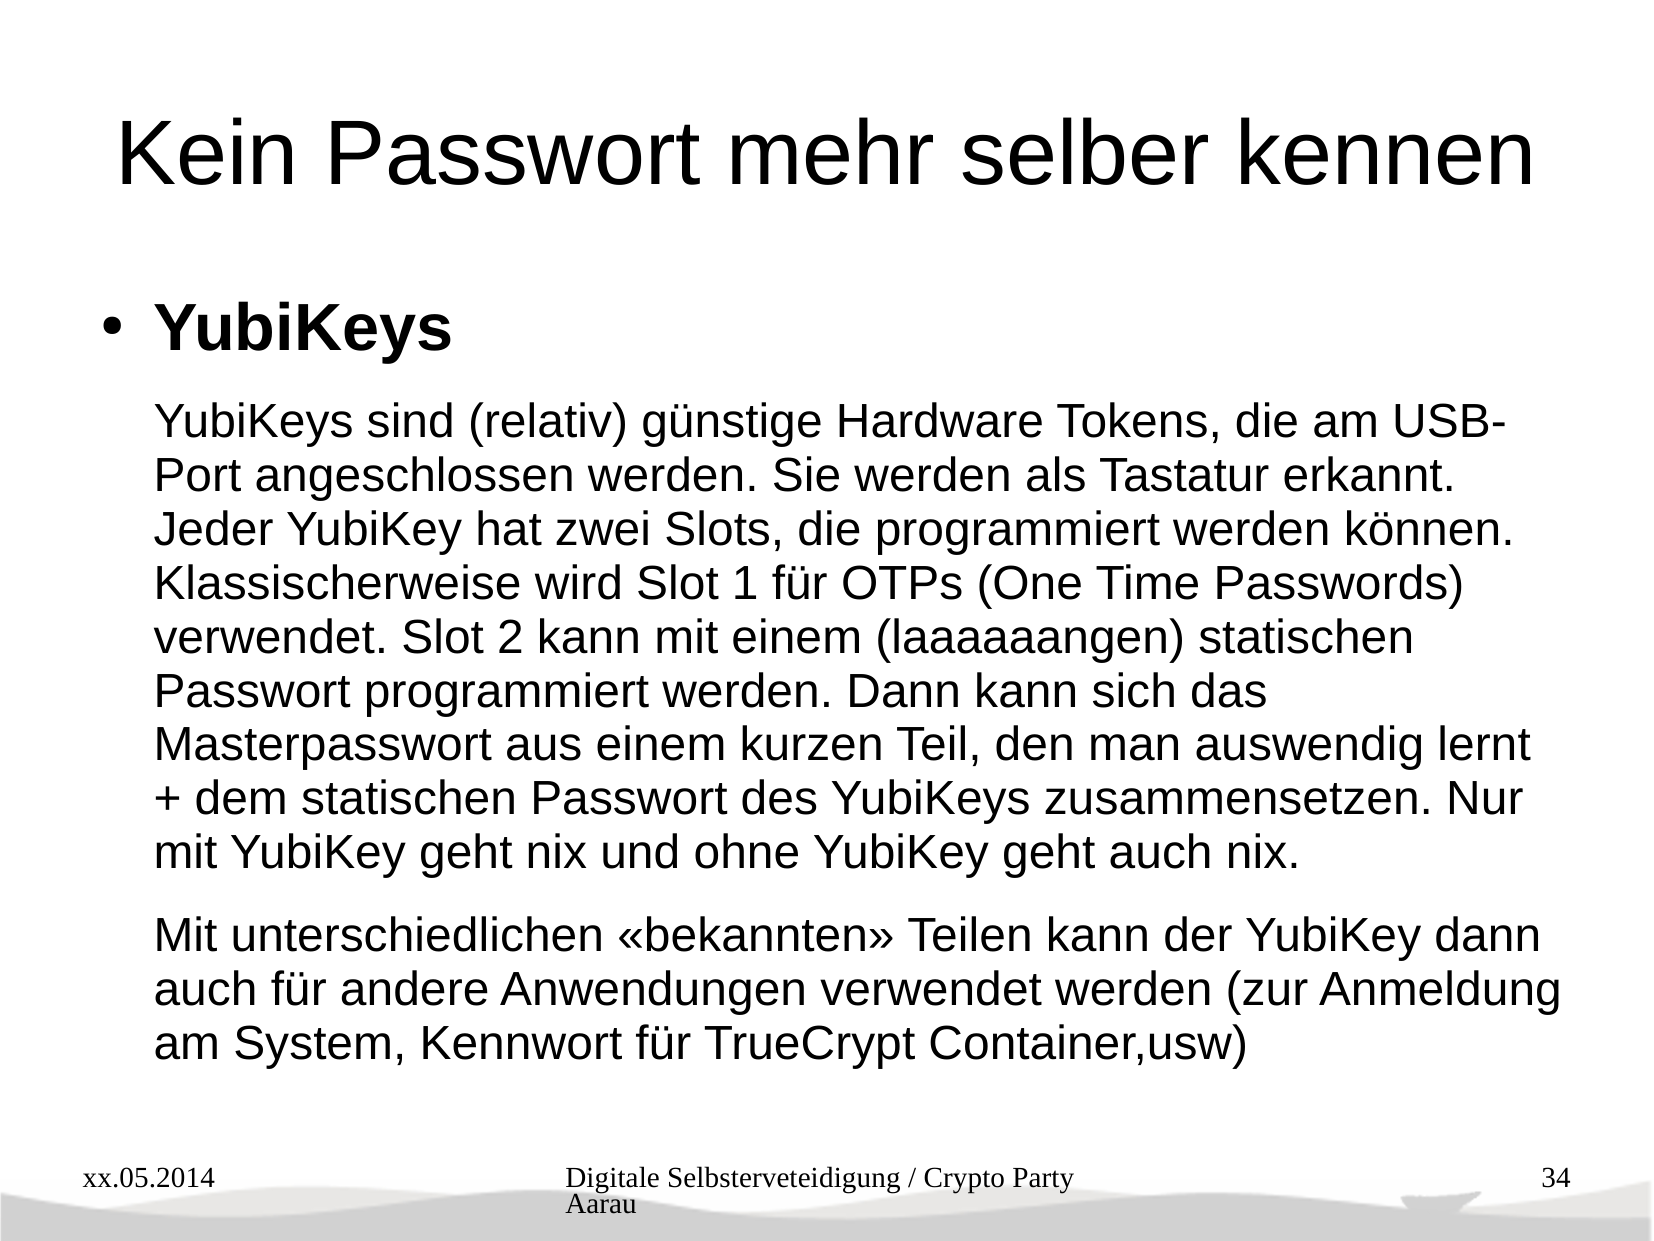

# Kein Passwort mehr selber kennen
YubiKeys
YubiKeys sind (relativ) günstige Hardware Tokens, die am USB-Port angeschlossen werden. Sie werden als Tastatur erkannt. Jeder YubiKey hat zwei Slots, die programmiert werden können. Klassischerweise wird Slot 1 für OTPs (One Time Passwords) verwendet. Slot 2 kann mit einem (laaaaaangen) statischen Passwort programmiert werden. Dann kann sich das Masterpasswort aus einem kurzen Teil, den man auswendig lernt + dem statischen Passwort des YubiKeys zusammensetzen. Nur mit YubiKey geht nix und ohne YubiKey geht auch nix.
Mit unterschiedlichen «bekannten» Teilen kann der YubiKey dann auch für andere Anwendungen verwendet werden (zur Anmeldung am System, Kennwort für TrueCrypt Container,usw)
xx.05.2014
Digitale Selbsterveteidigung / Crypto Party Aarau
34